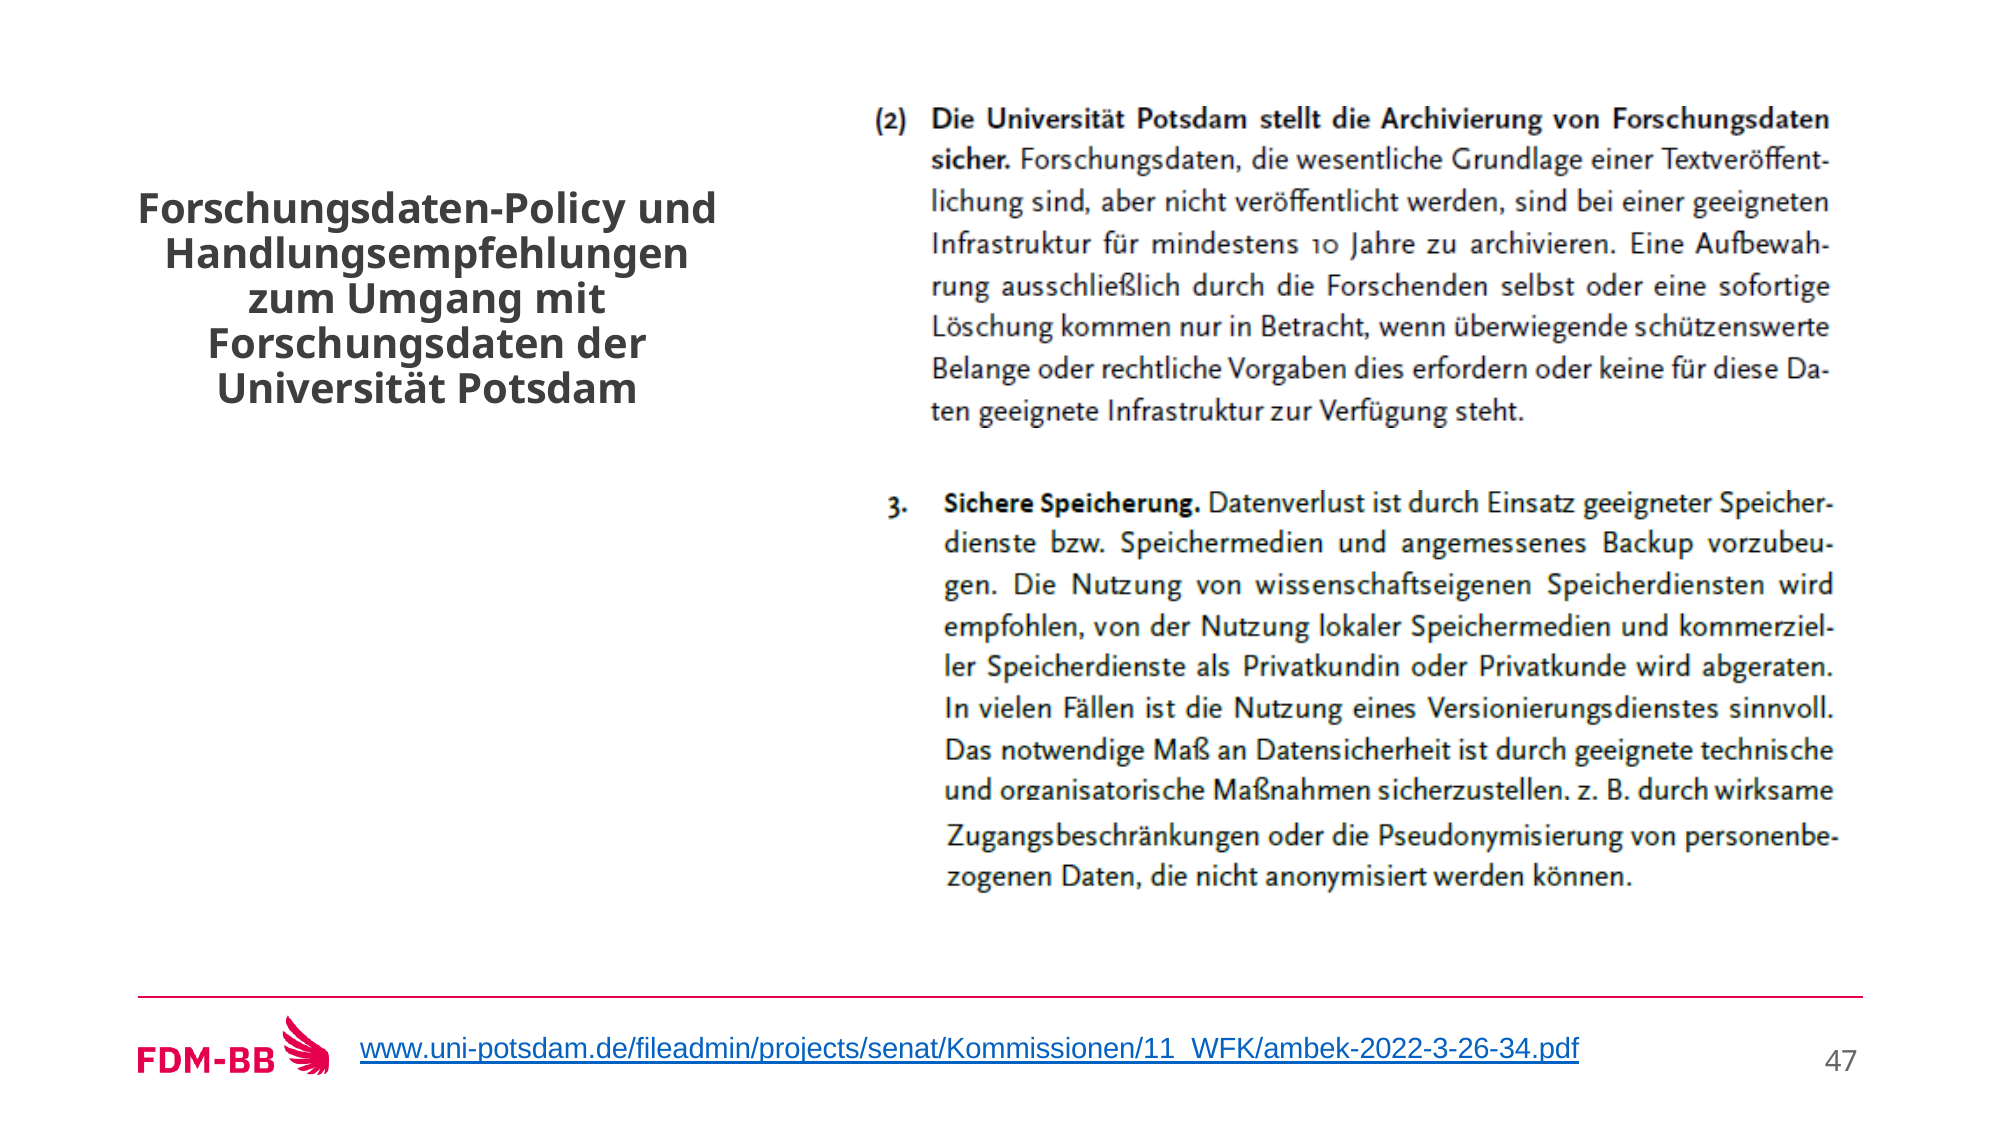

# Forschungsdaten-Policy und Handlungsempfehlungen zum Umgang mit Forschungsdaten der Universität Potsdam
www.uni-potsdam.de/fileadmin/projects/senat/Kommissionen/11_WFK/ambek-2022-3-26-34.pdf
47